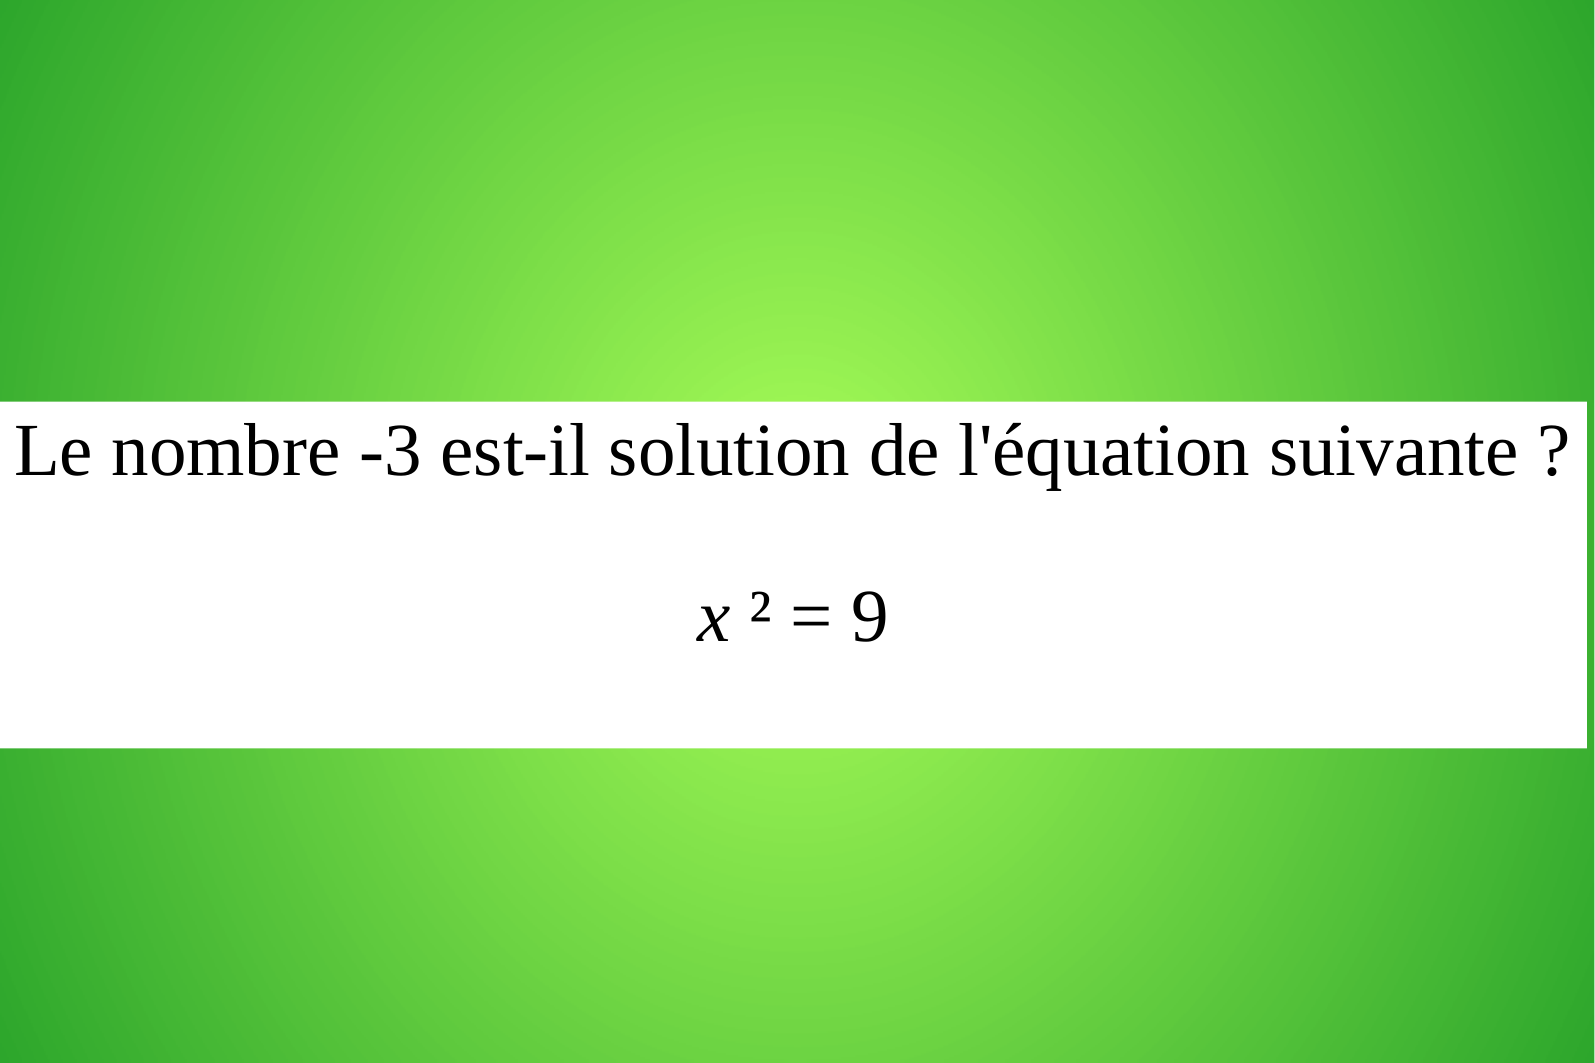

Le nombre -3 est-il solution de l'équation suivante ?
x ² = 9